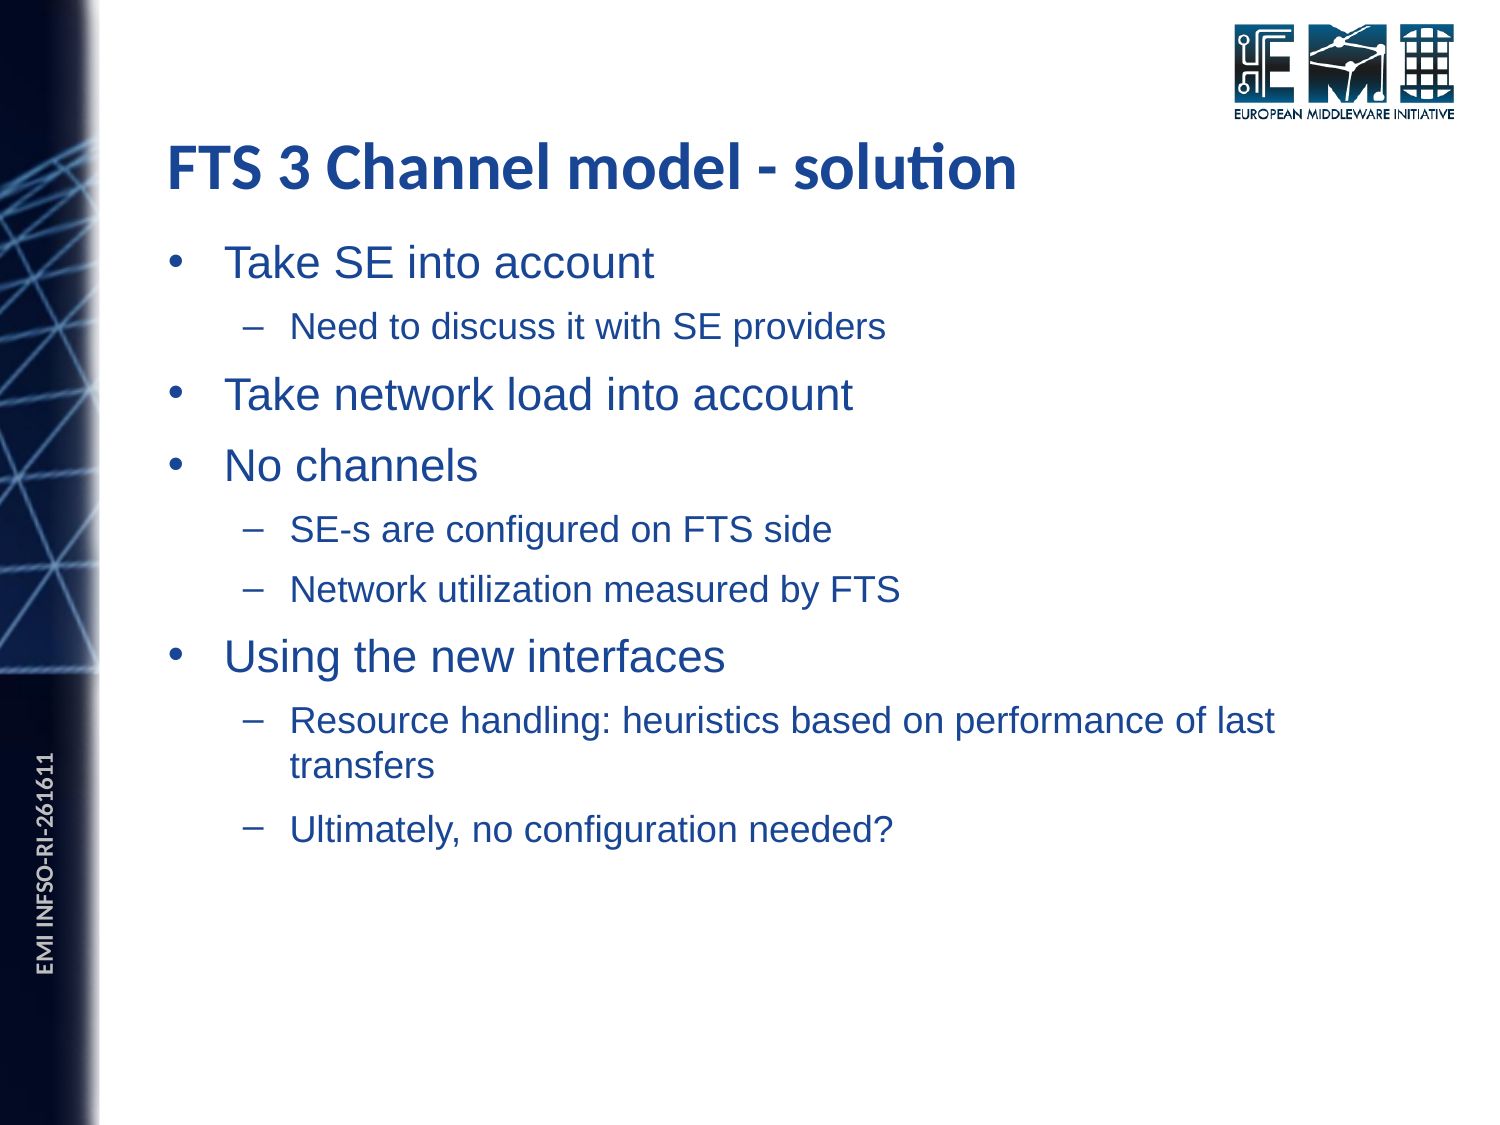

FTS 3 Channel model - solution
# Take SE into account
Need to discuss it with SE providers
Take network load into account
No channels
SE-s are configured on FTS side
Network utilization measured by FTS
Using the new interfaces
Resource handling: heuristics based on performance of last transfers
Ultimately, no configuration needed?